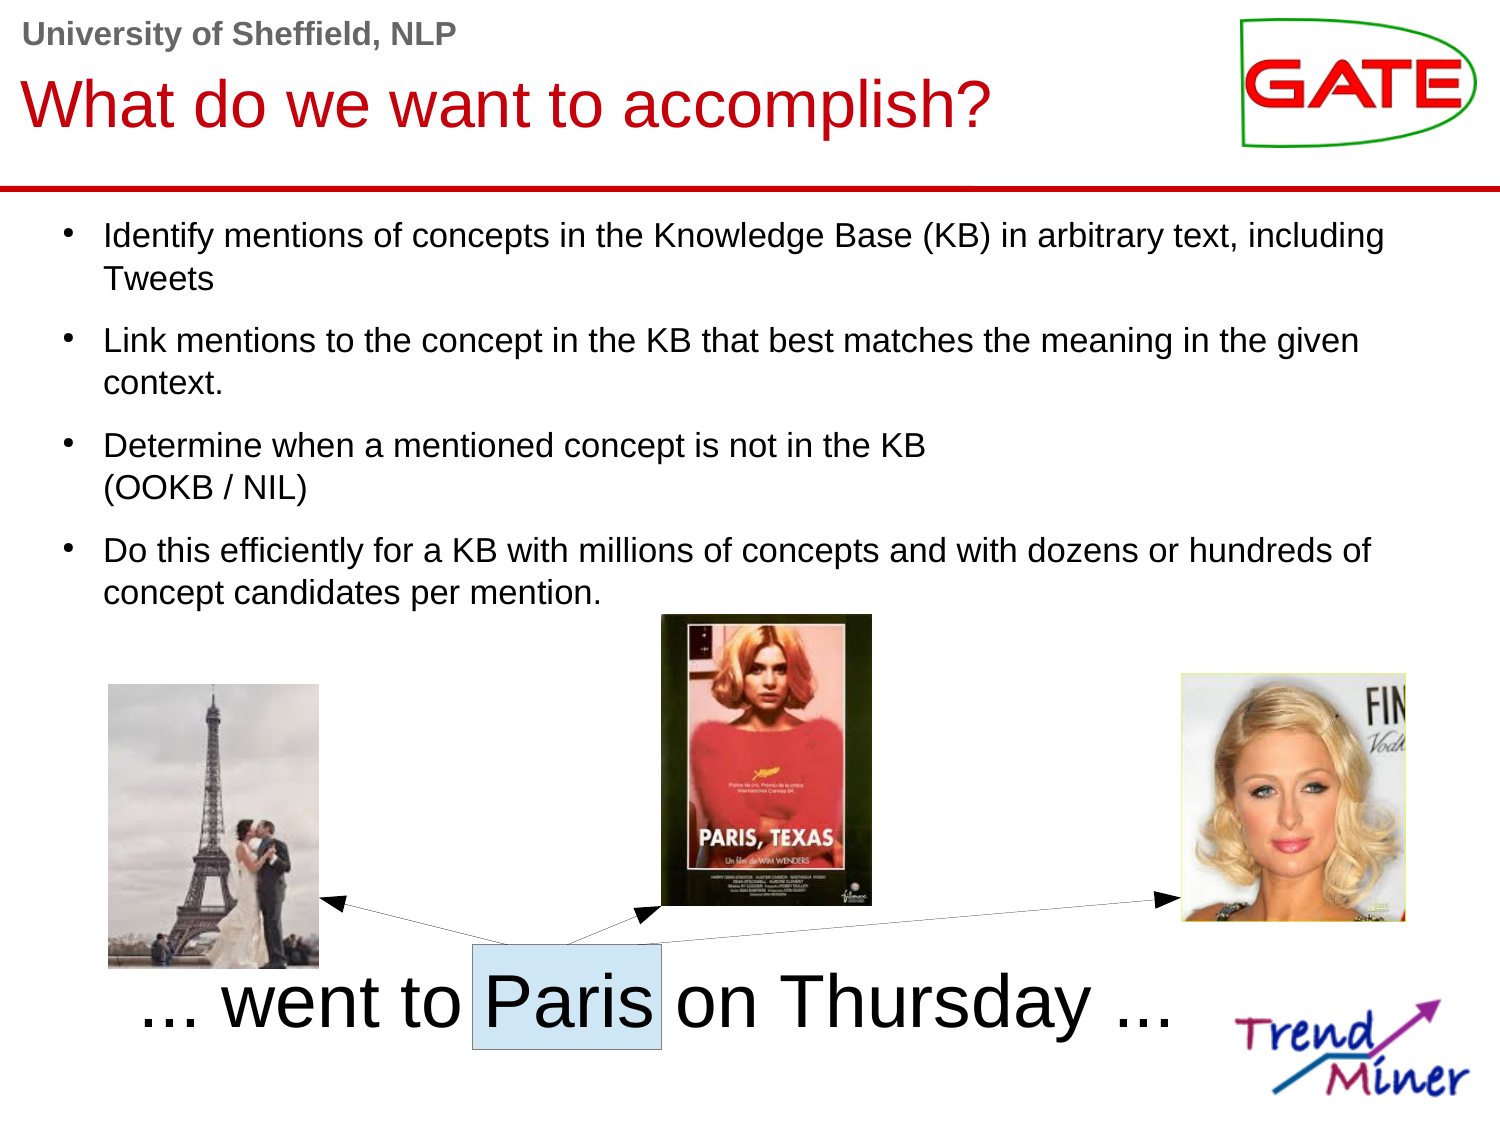

# What do we want to accomplish?
Identify mentions of concepts in the Knowledge Base (KB) in arbitrary text, including Tweets
Link mentions to the concept in the KB that best matches the meaning in the given context.
Determine when a mentioned concept is not in the KB
(OOKB / NIL)
Do this efficiently for a KB with millions of concepts and with dozens or hundreds of concept candidates per mention.
... went to Paris on Thursday ...